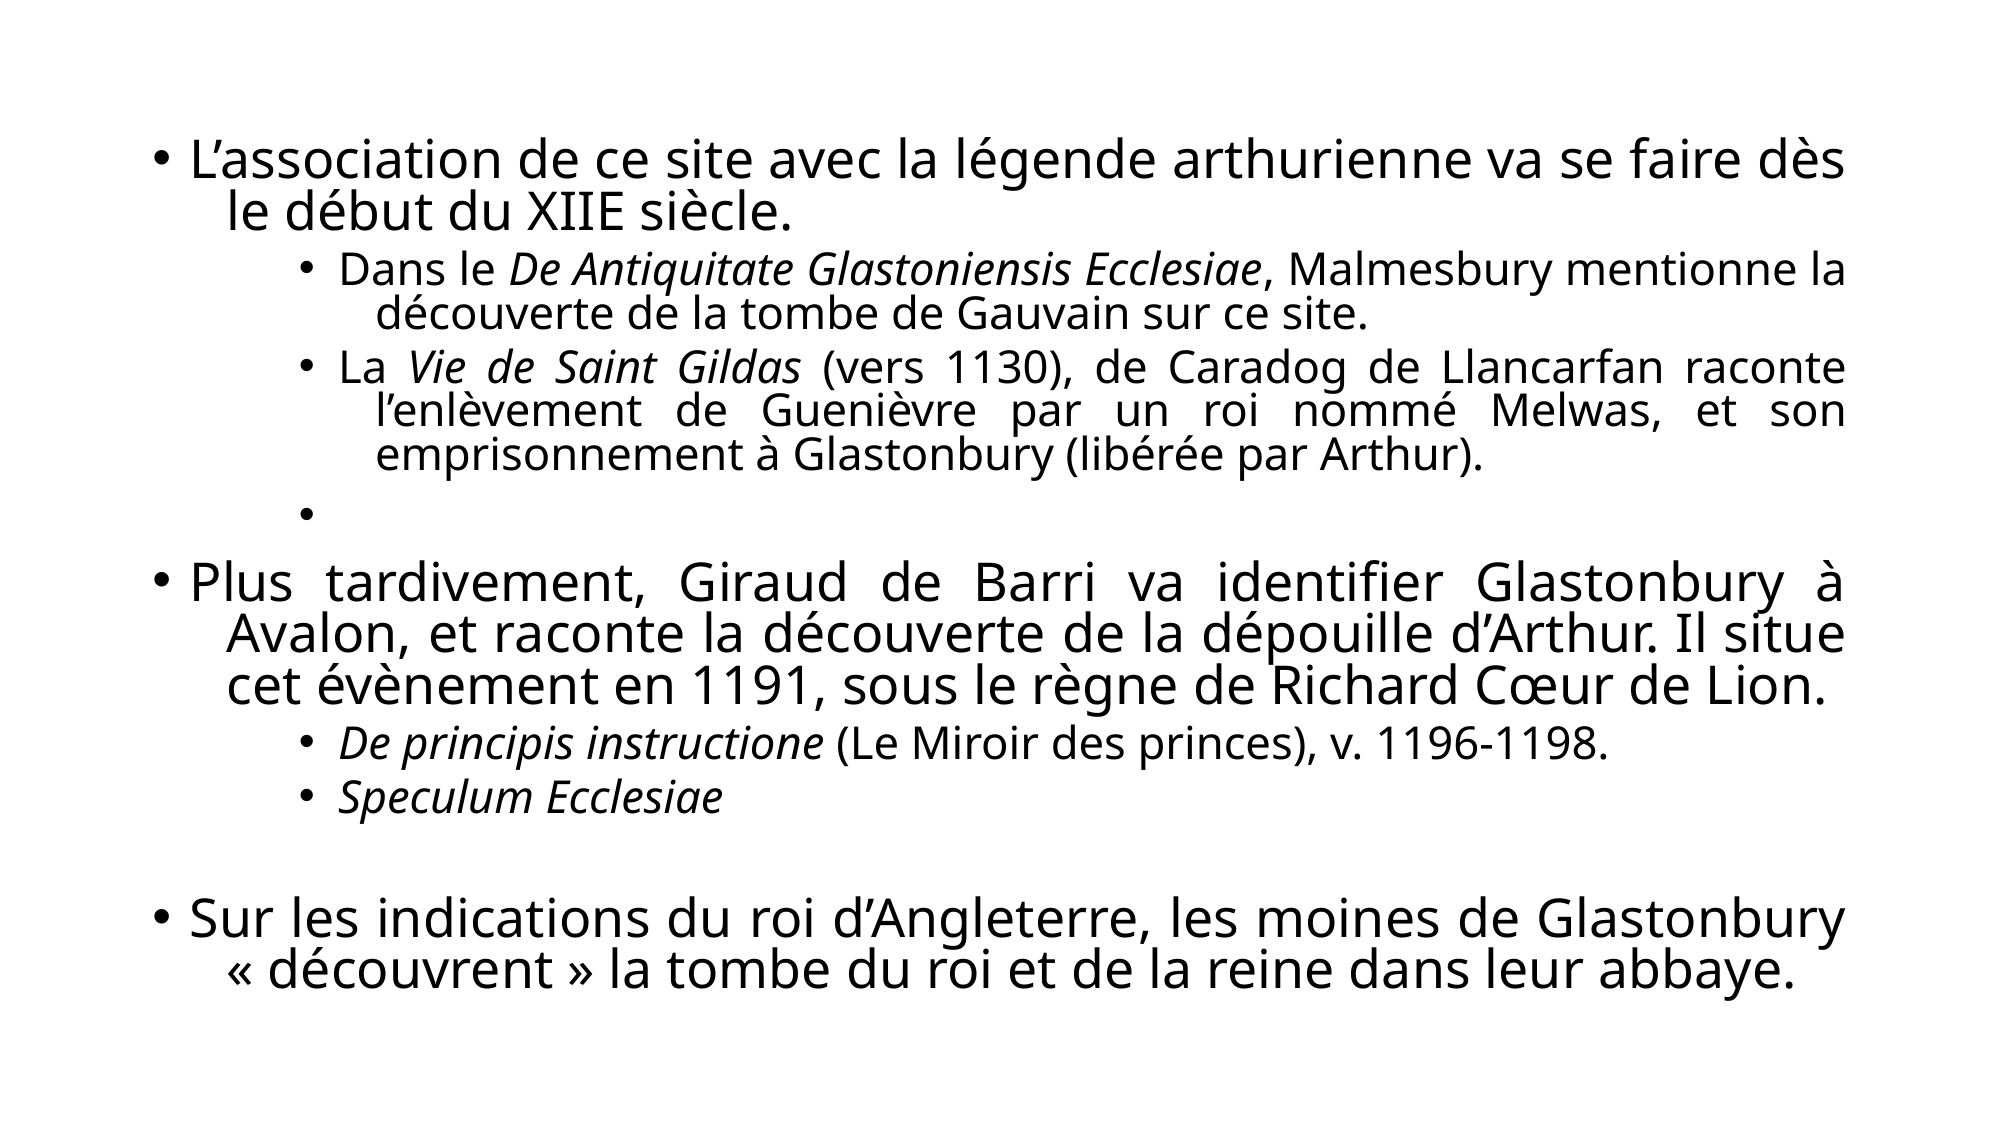

# L’association de ce site avec la légende arthurienne va se faire dès le début du XIIe siècle.
Dans le De Antiquitate Glastoniensis Ecclesiae, Malmesbury mentionne la découverte de la tombe de Gauvain sur ce site.
La Vie de Saint Gildas (vers 1130), de Caradog de Llancarfan raconte l’enlèvement de Guenièvre par un roi nommé Melwas, et son emprisonnement à Glastonbury (libérée par Arthur).
Plus tardivement, Giraud de Barri va identifier Glastonbury à Avalon, et raconte la découverte de la dépouille d’Arthur. Il situe cet évènement en 1191, sous le règne de Richard Cœur de Lion.
De principis instructione (Le Miroir des princes), v. 1196-1198.
Speculum Ecclesiae
Sur les indications du roi d’Angleterre, les moines de Glastonbury « découvrent » la tombe du roi et de la reine dans leur abbaye.